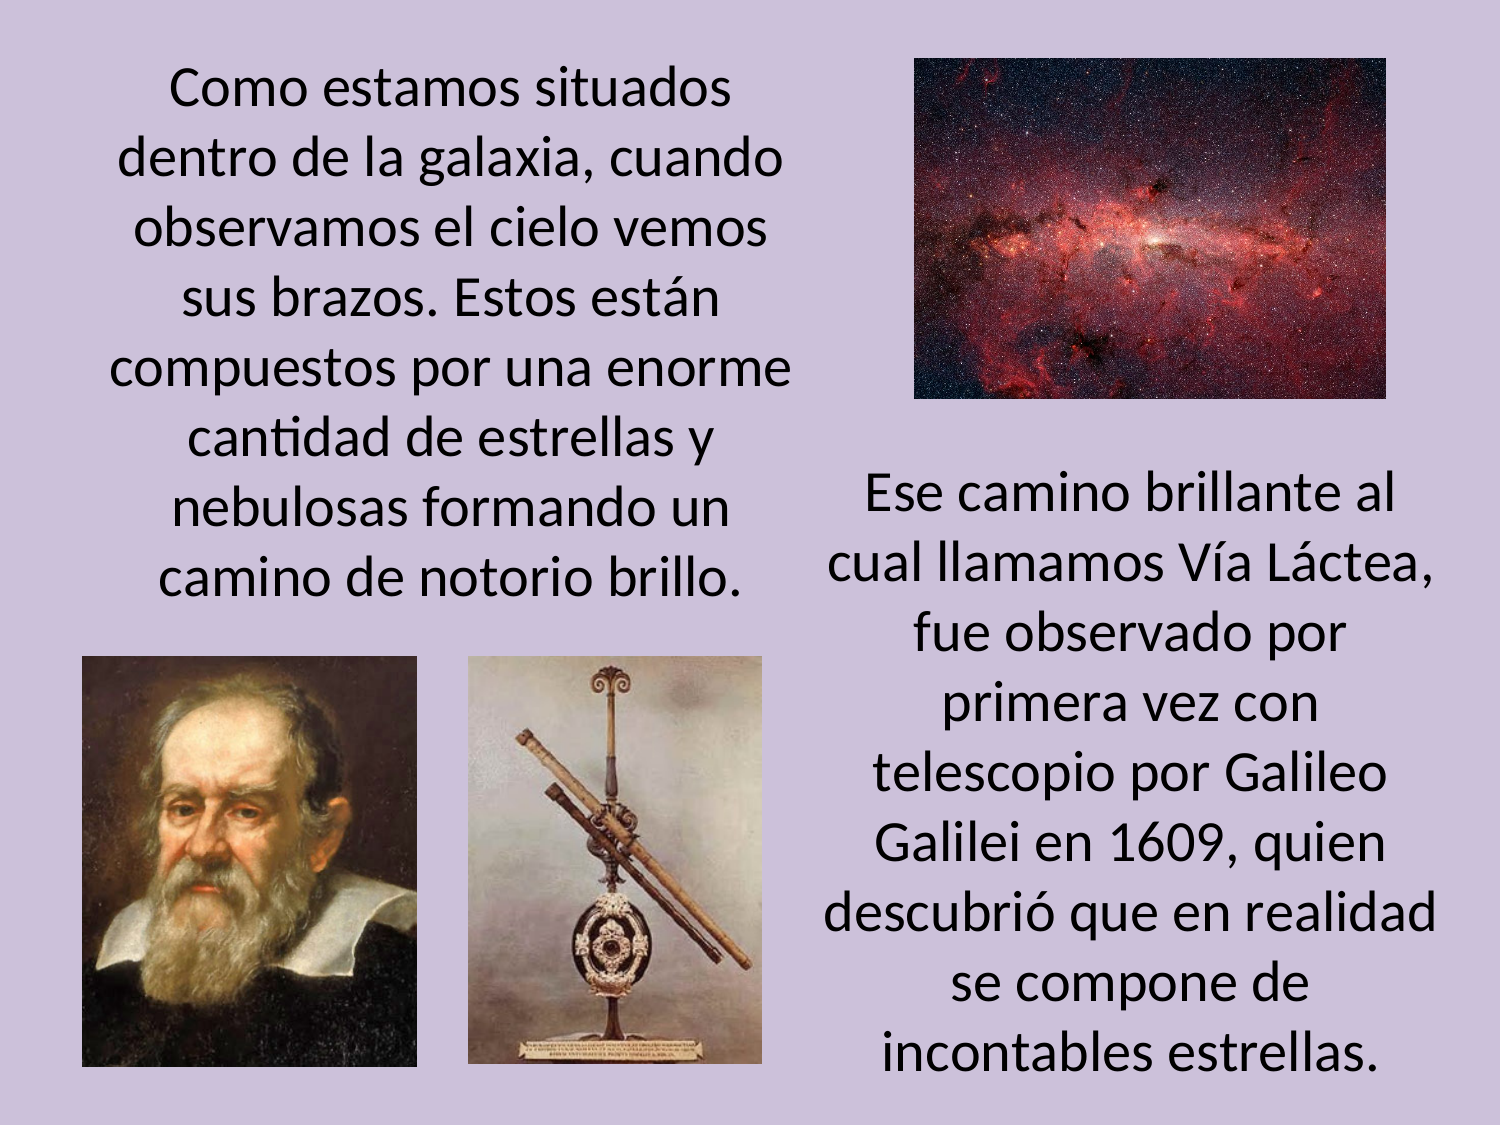

# Como estamos situados dentro de la galaxia, cuando observamos el cielo vemos sus brazos. Estos están compuestos por una enorme cantidad de estrellas y nebulosas formando un camino de notorio brillo.
Ese camino brillante al cual llamamos Vía Láctea, fue observado por primera vez con telescopio por Galileo Galilei en 1609, quien descubrió que en realidad se compone de incontables estrellas.